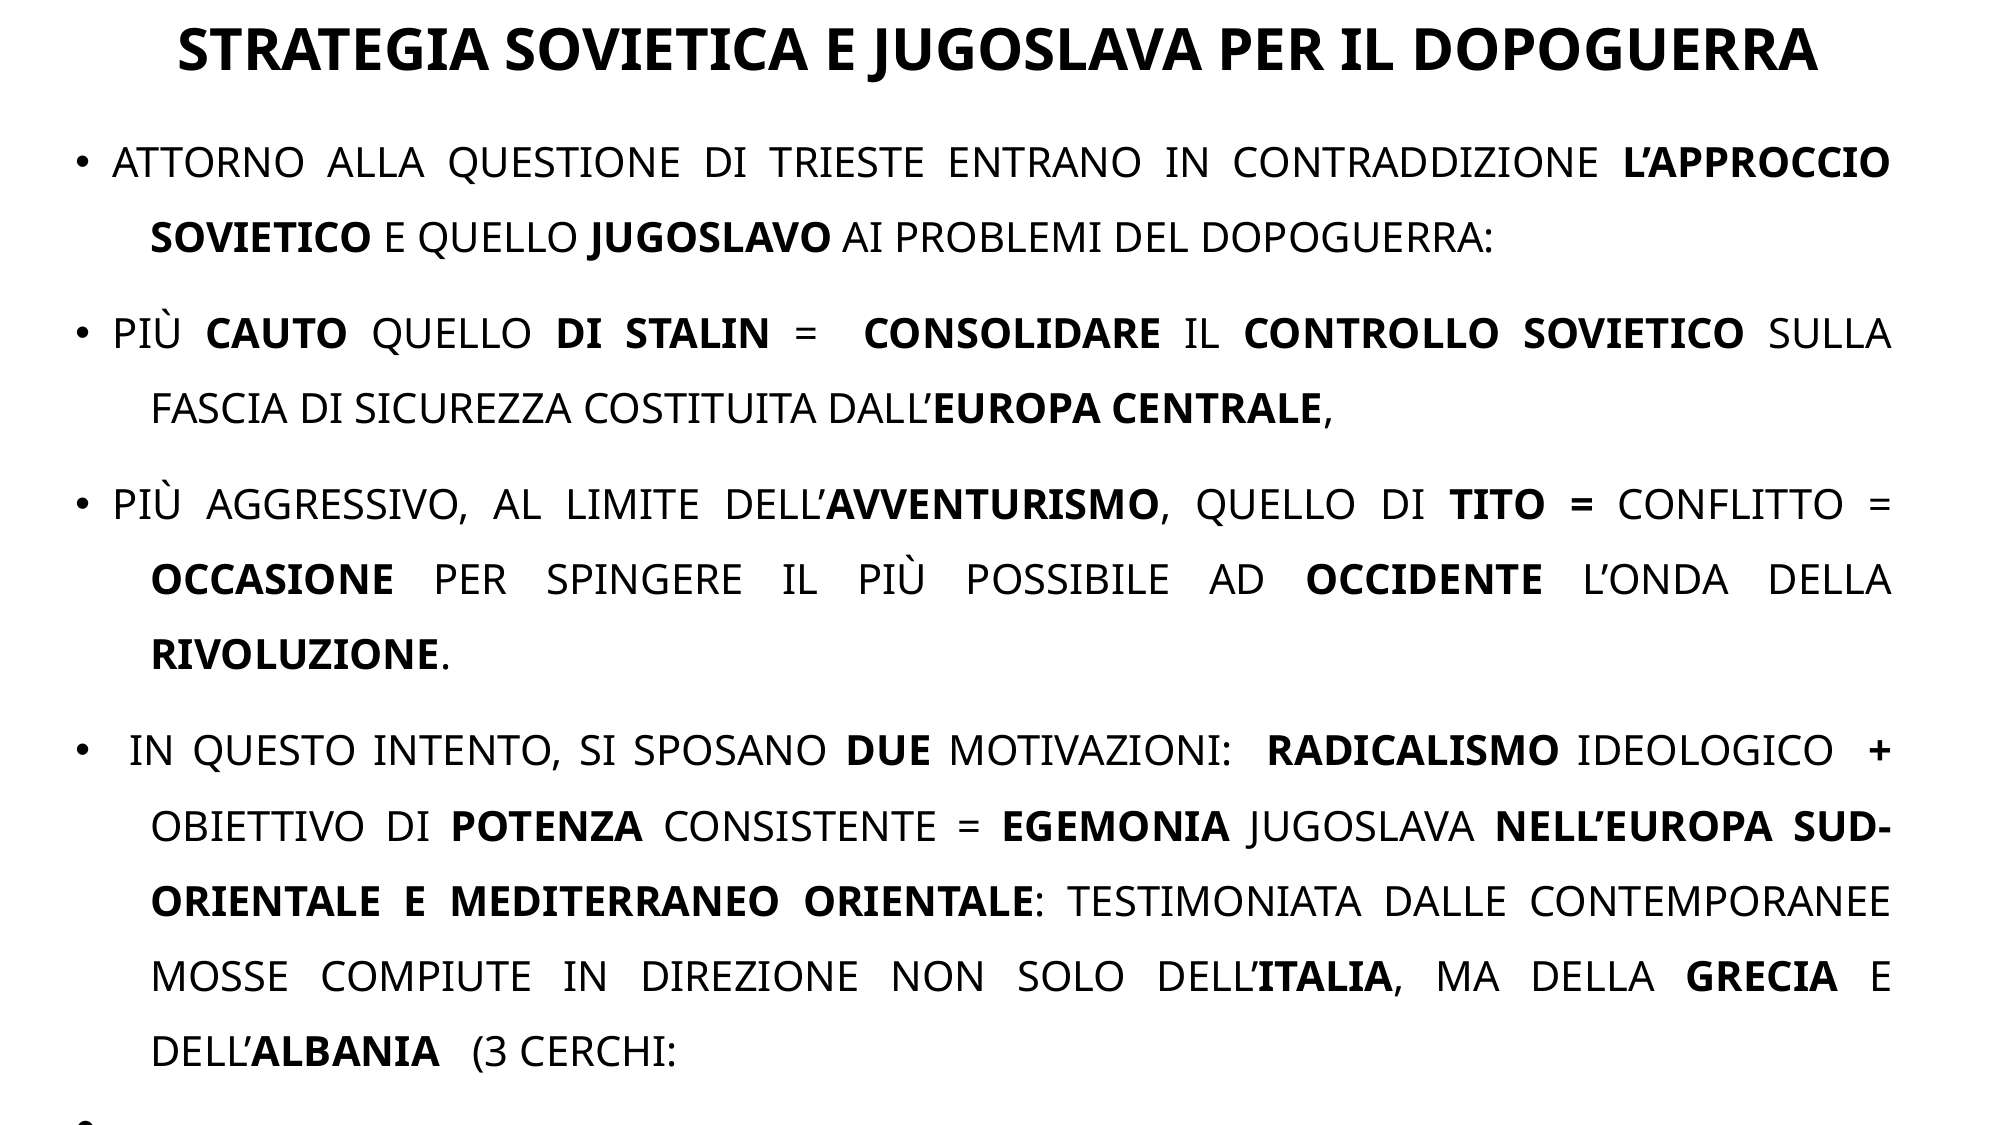

# STRATEGIA SOVIETICA E JUGOSLAVA PER IL DOPOGUERRA
ATTORNO ALLA QUESTIONE DI TRIESTE ENTRANO IN CONTRADDIZIONE L’APPROCCIO SOVIETICO E QUELLO JUGOSLAVO AI PROBLEMI DEL DOPOGUERRA:
PIÙ CAUTO QUELLO DI STALIN = CONSOLIDARE IL CONTROLLO SOVIETICO SULLA FASCIA DI SICUREZZA COSTITUITA DALL’EUROPA CENTRALE,
PIÙ AGGRESSIVO, AL LIMITE DELL’AVVENTURISMO, QUELLO DI TITO = CONFLITTO = OCCASIONE PER SPINGERE IL PIÙ POSSIBILE AD OCCIDENTE L’ONDA DELLA RIVOLUZIONE.
 IN QUESTO INTENTO, SI SPOSANO DUE MOTIVAZIONI: RADICALISMO IDEOLOGICO + OBIETTIVO DI POTENZA CONSISTENTE = EGEMONIA JUGOSLAVA NELL’EUROPA SUD-ORIENTALE E MEDITERRANEO ORIENTALE: TESTIMONIATA DALLE CONTEMPORANEE MOSSE COMPIUTE IN DIREZIONE NON SOLO DELL’ITALIA, MA DELLA GRECIA E DELL’ALBANIA (3 CERCHI: